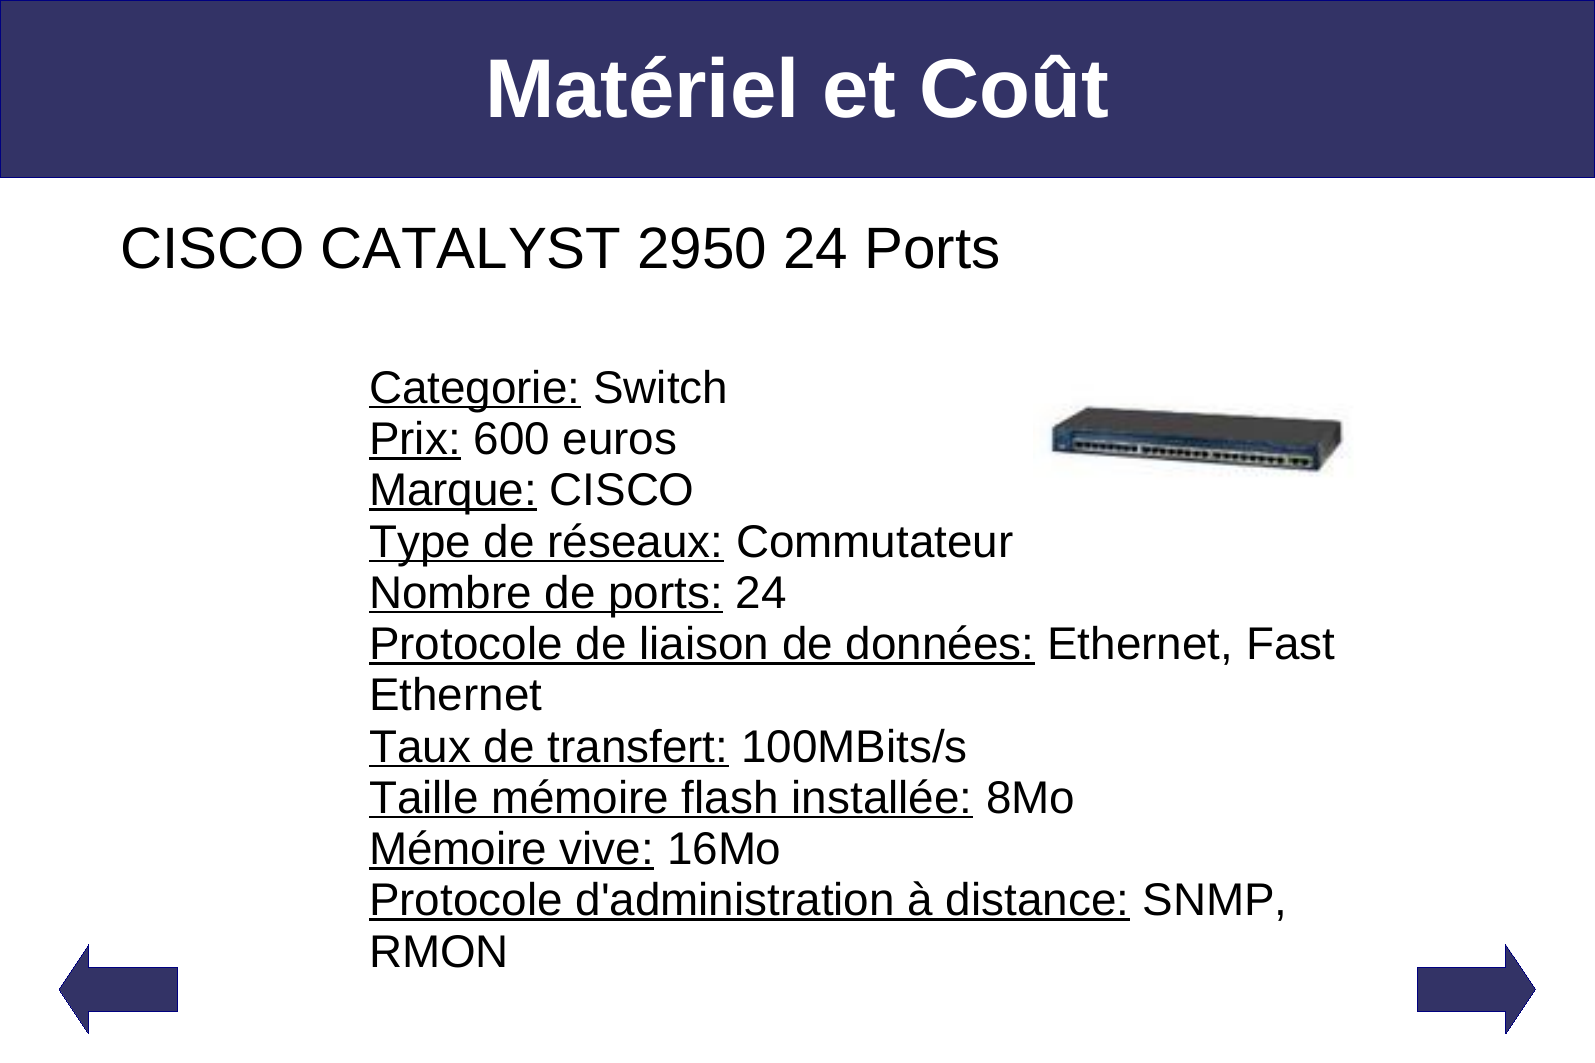

Matériel et Coût
CISCO CATALYST 2950 24 Ports
Categorie: Switch
Prix: 600 euros
Marque: CISCO
Type de réseaux: Commutateur
Nombre de ports: 24
Protocole de liaison de données: Ethernet, Fast Ethernet
Taux de transfert: 100MBits/s
Taille mémoire flash installée: 8Mo
Mémoire vive: 16Mo
Protocole d'administration à distance: SNMP, RMON